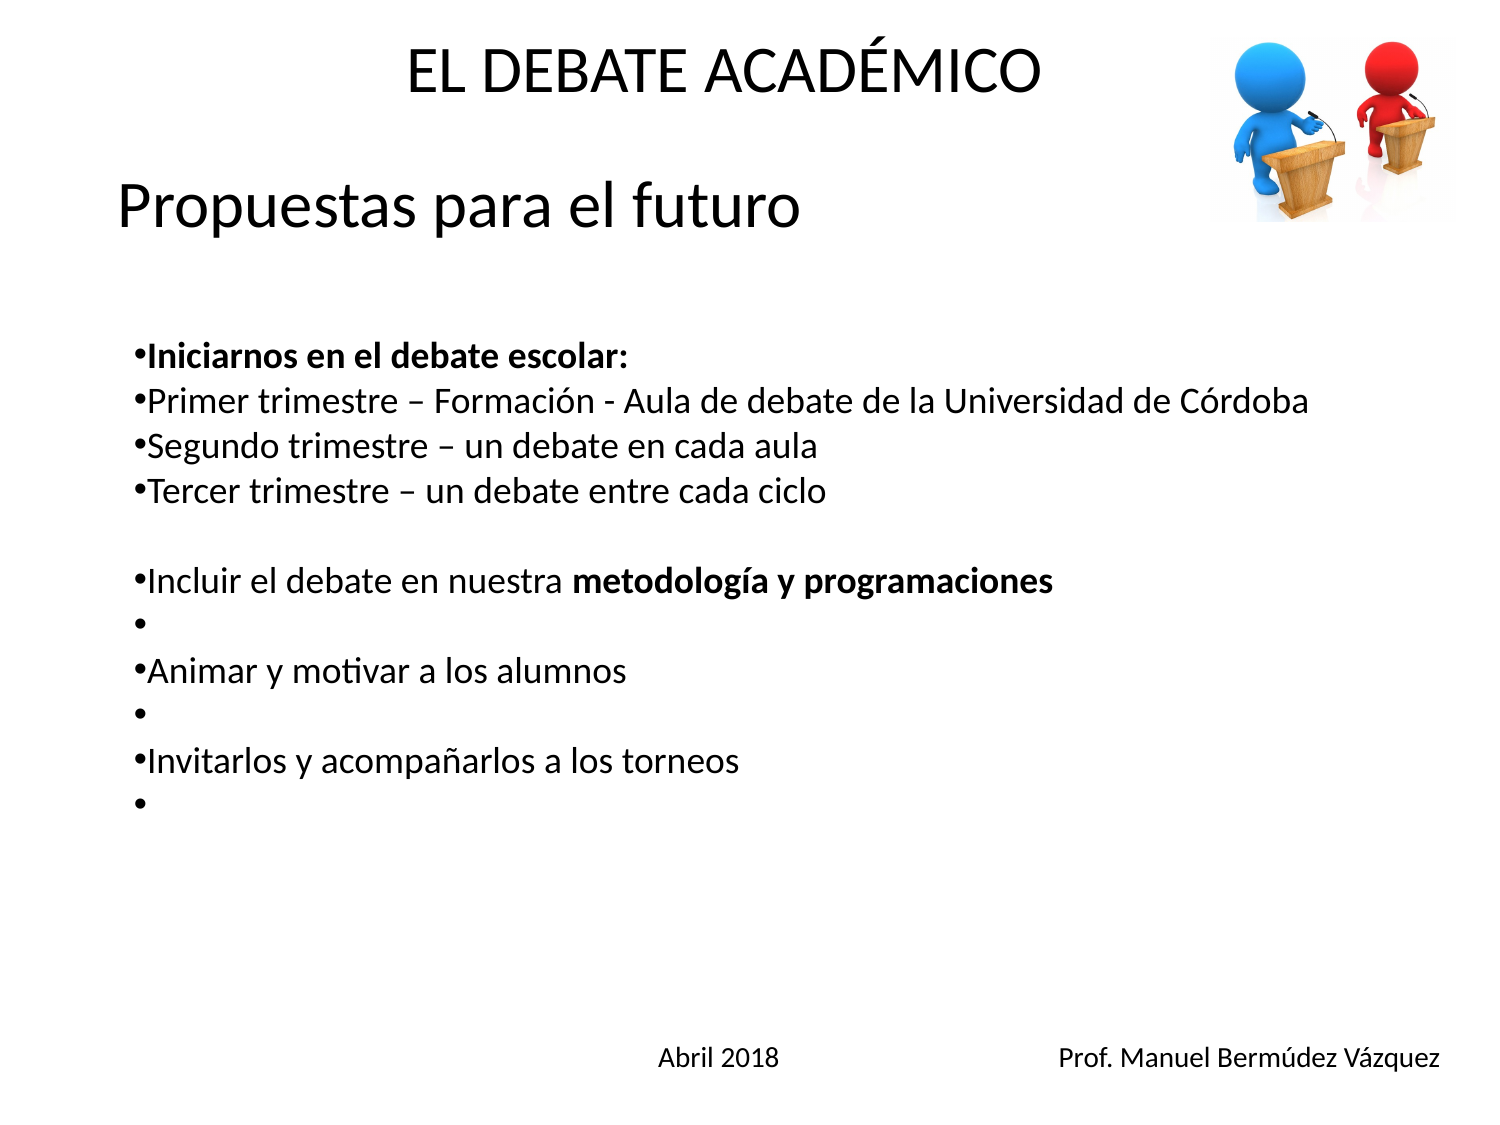

Propuestas para el futuro
Iniciarnos en el debate escolar:
Primer trimestre – Formación - Aula de debate de la Universidad de Córdoba
Segundo trimestre – un debate en cada aula
Tercer trimestre – un debate entre cada ciclo
Incluir el debate en nuestra metodología y programaciones
Animar y motivar a los alumnos
Invitarlos y acompañarlos a los torneos